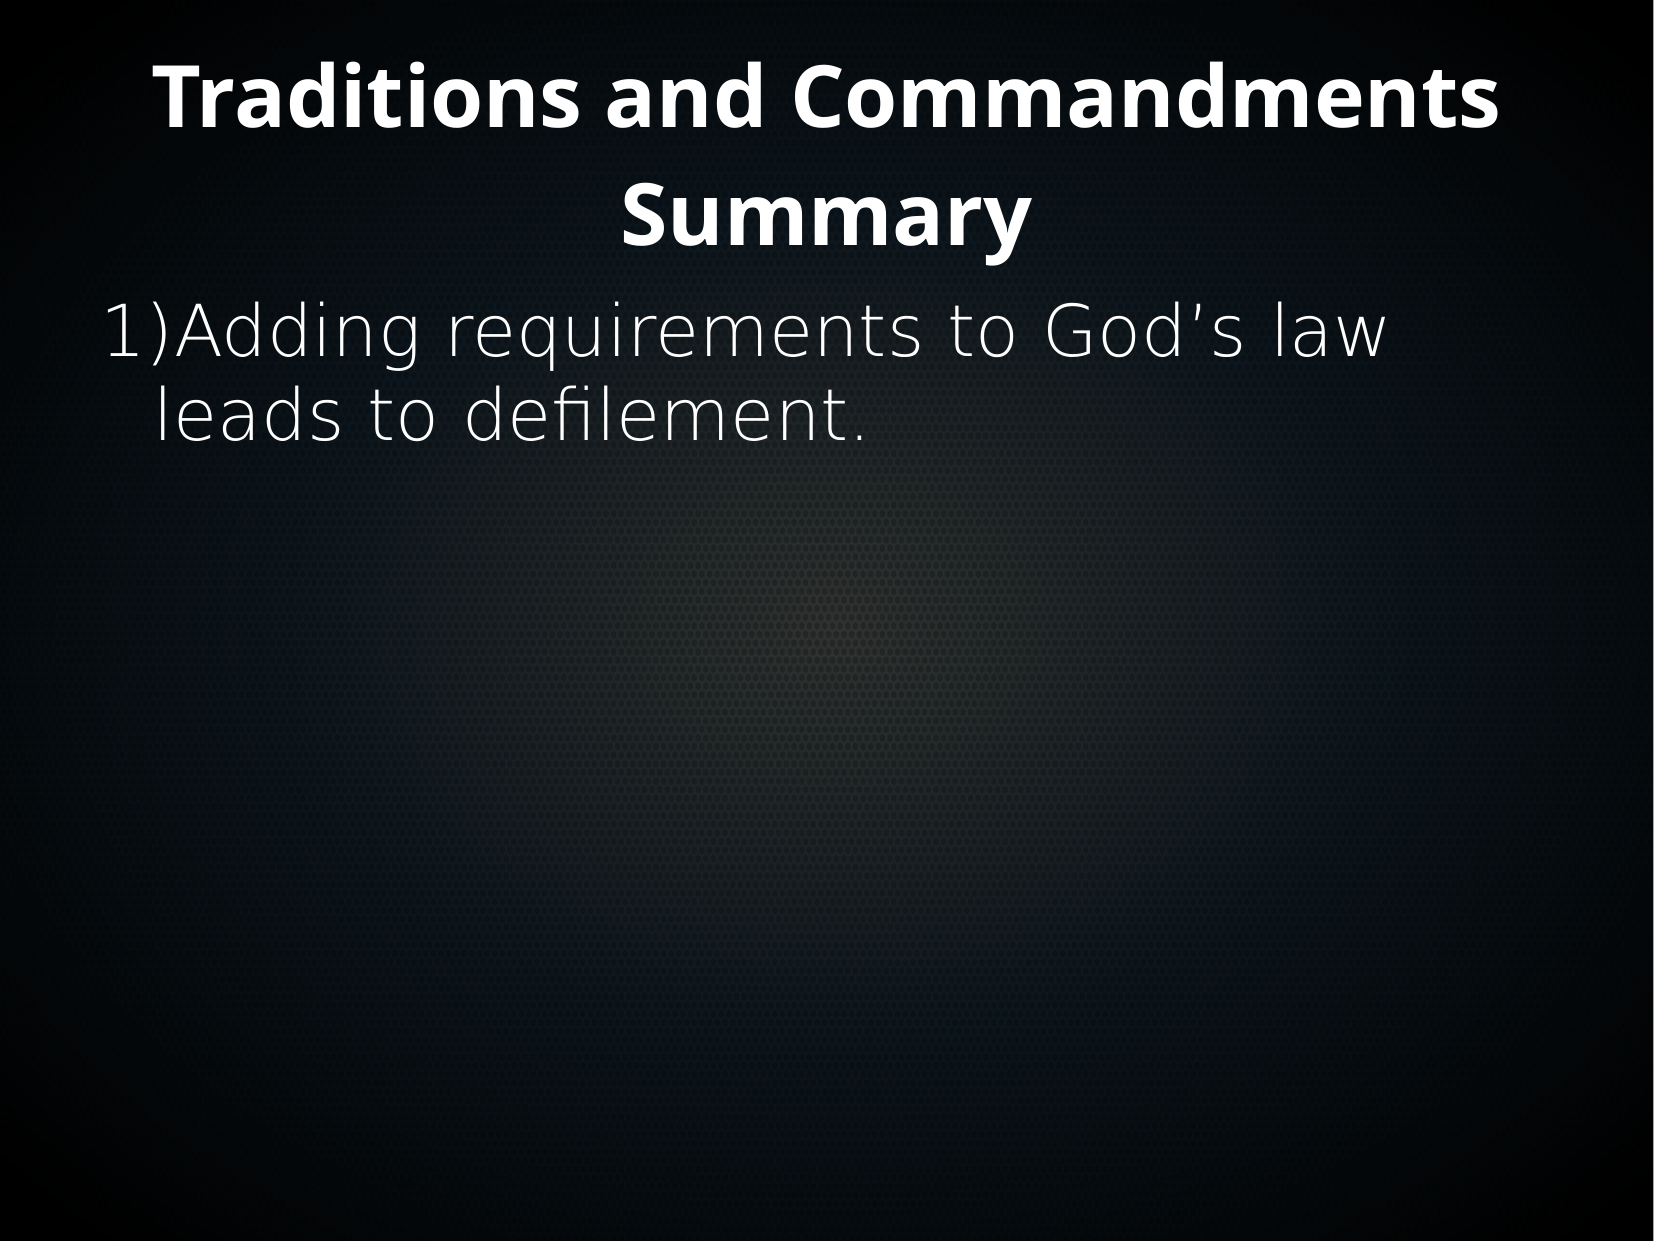

# Traditions and Commandments Summary
Adding requirements to God’s law leads to defilement.